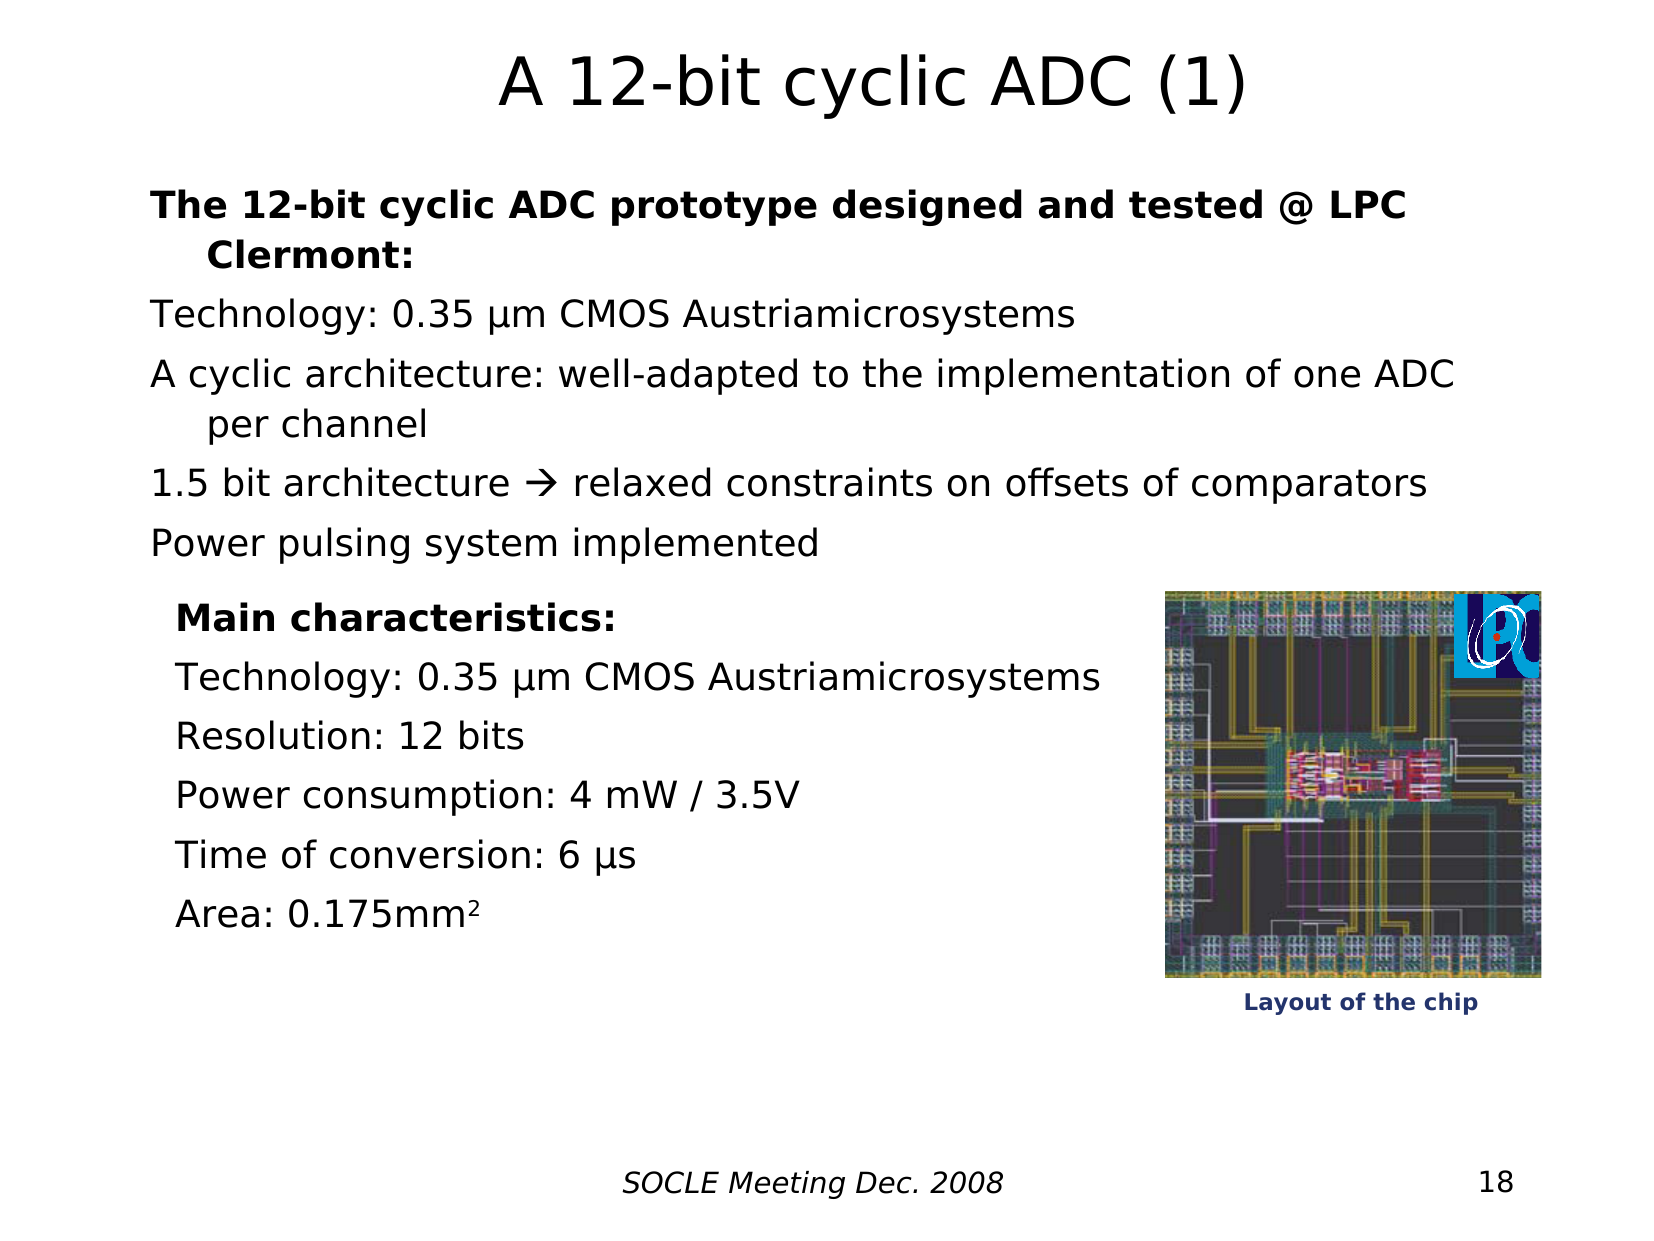

# A 12-bit cyclic ADC (1)
The 12-bit cyclic ADC prototype designed and tested @ LPC Clermont:
Technology: 0.35 µm CMOS Austriamicrosystems
A cyclic architecture: well-adapted to the implementation of one ADC per channel
1.5 bit architecture  relaxed constraints on offsets of comparators
Power pulsing system implemented
Main characteristics:
Technology: 0.35 µm CMOS Austriamicrosystems
Resolution: 12 bits
Power consumption: 4 mW / 3.5V
Time of conversion: 6 µs
Area: 0.175mm2
Layout of the chip